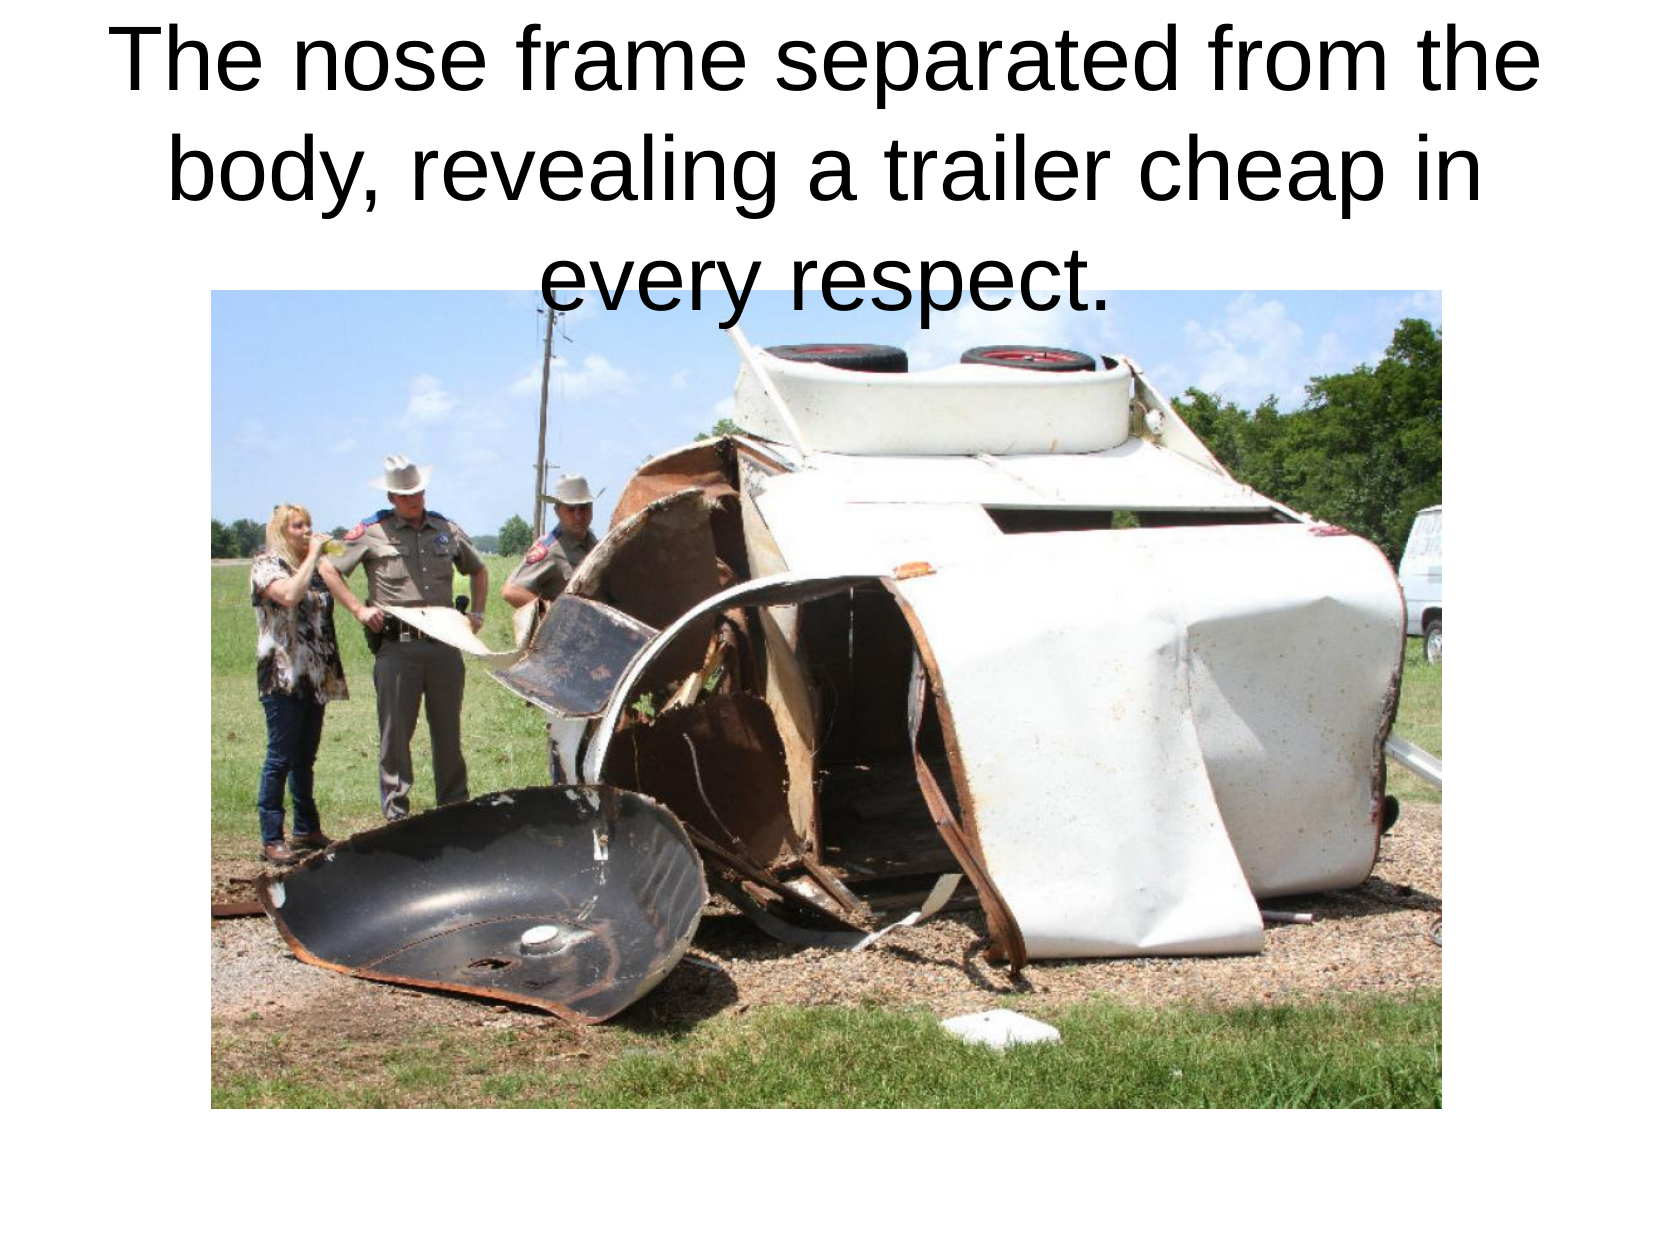

# The nose frame separated from the body, revealing a trailer cheap in every respect.